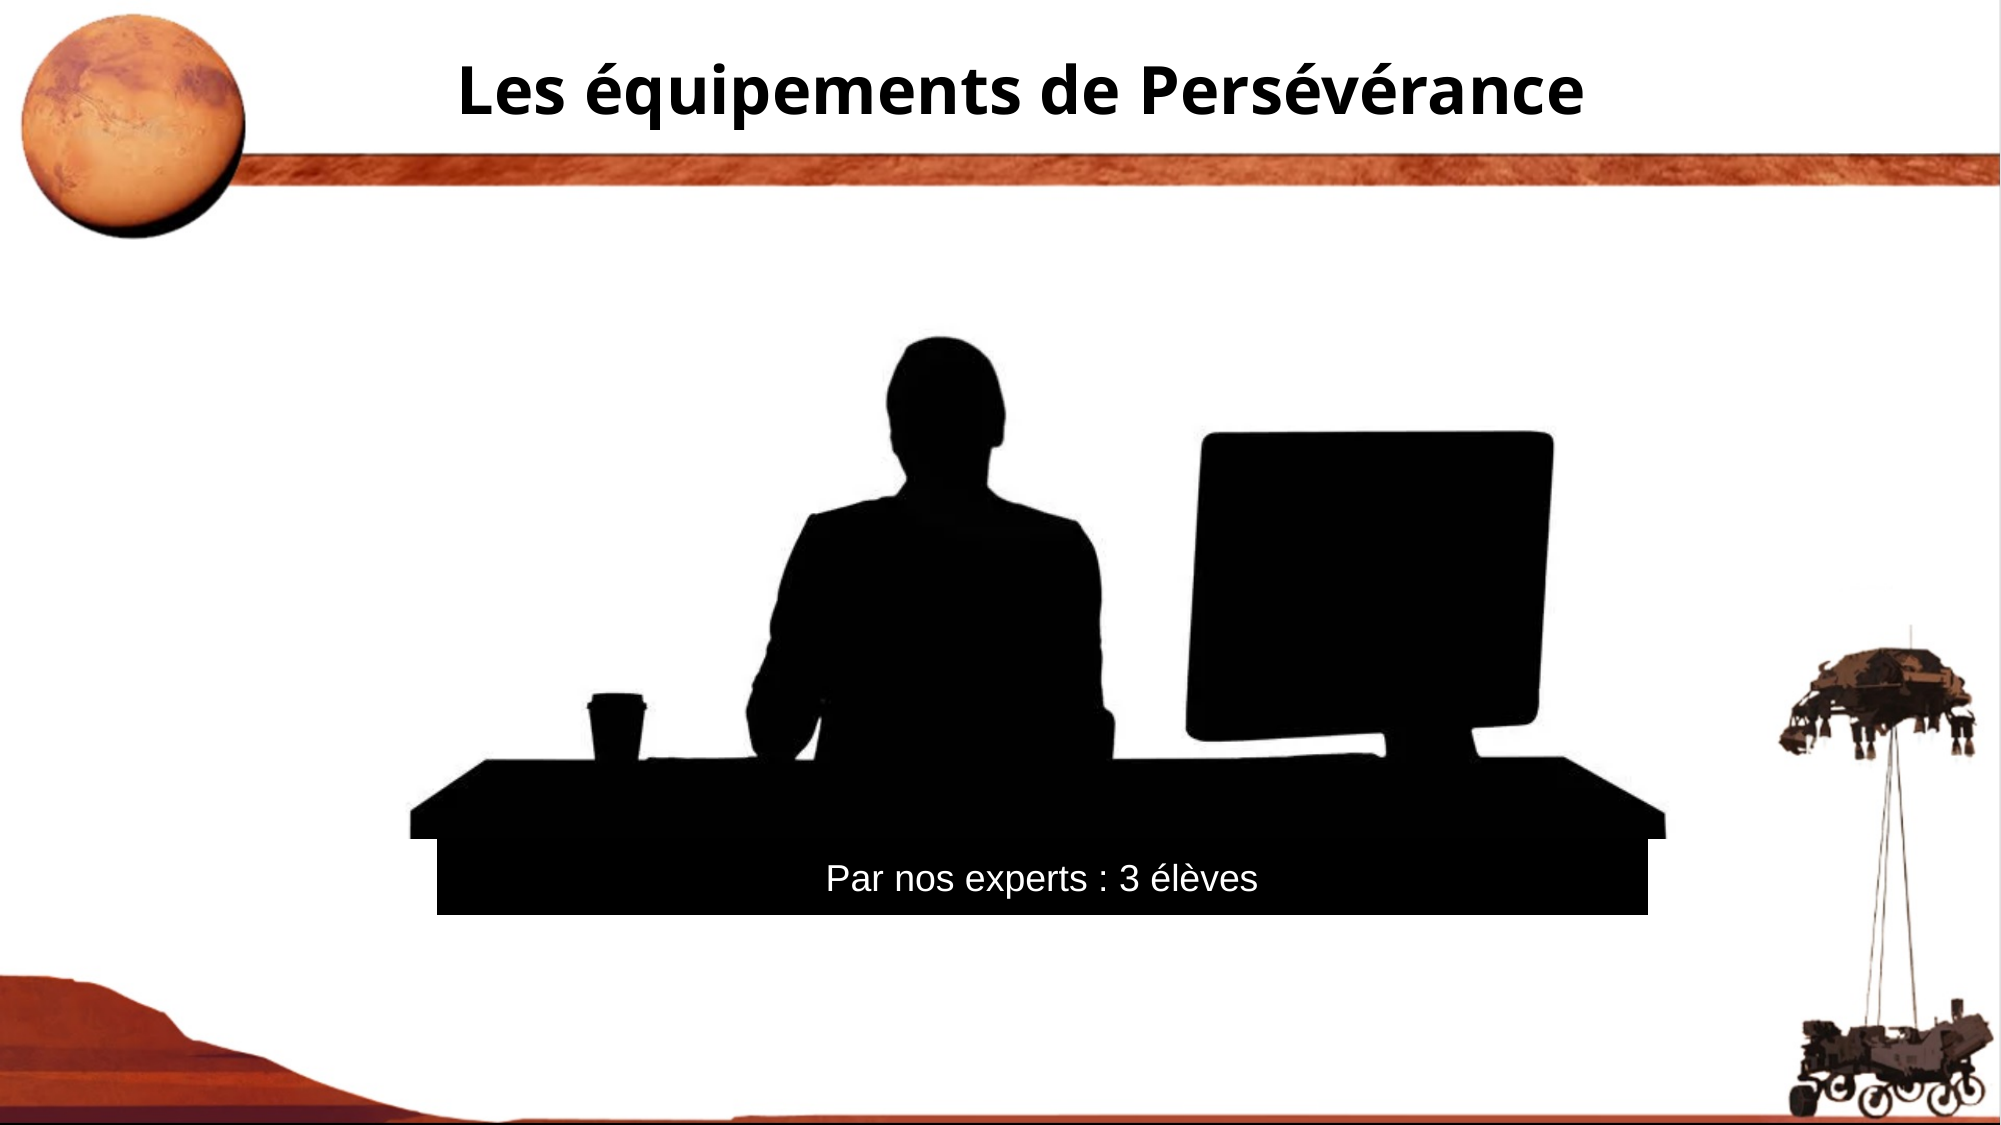

Les équipements de Persévérance
Par nos experts : 3 élèves